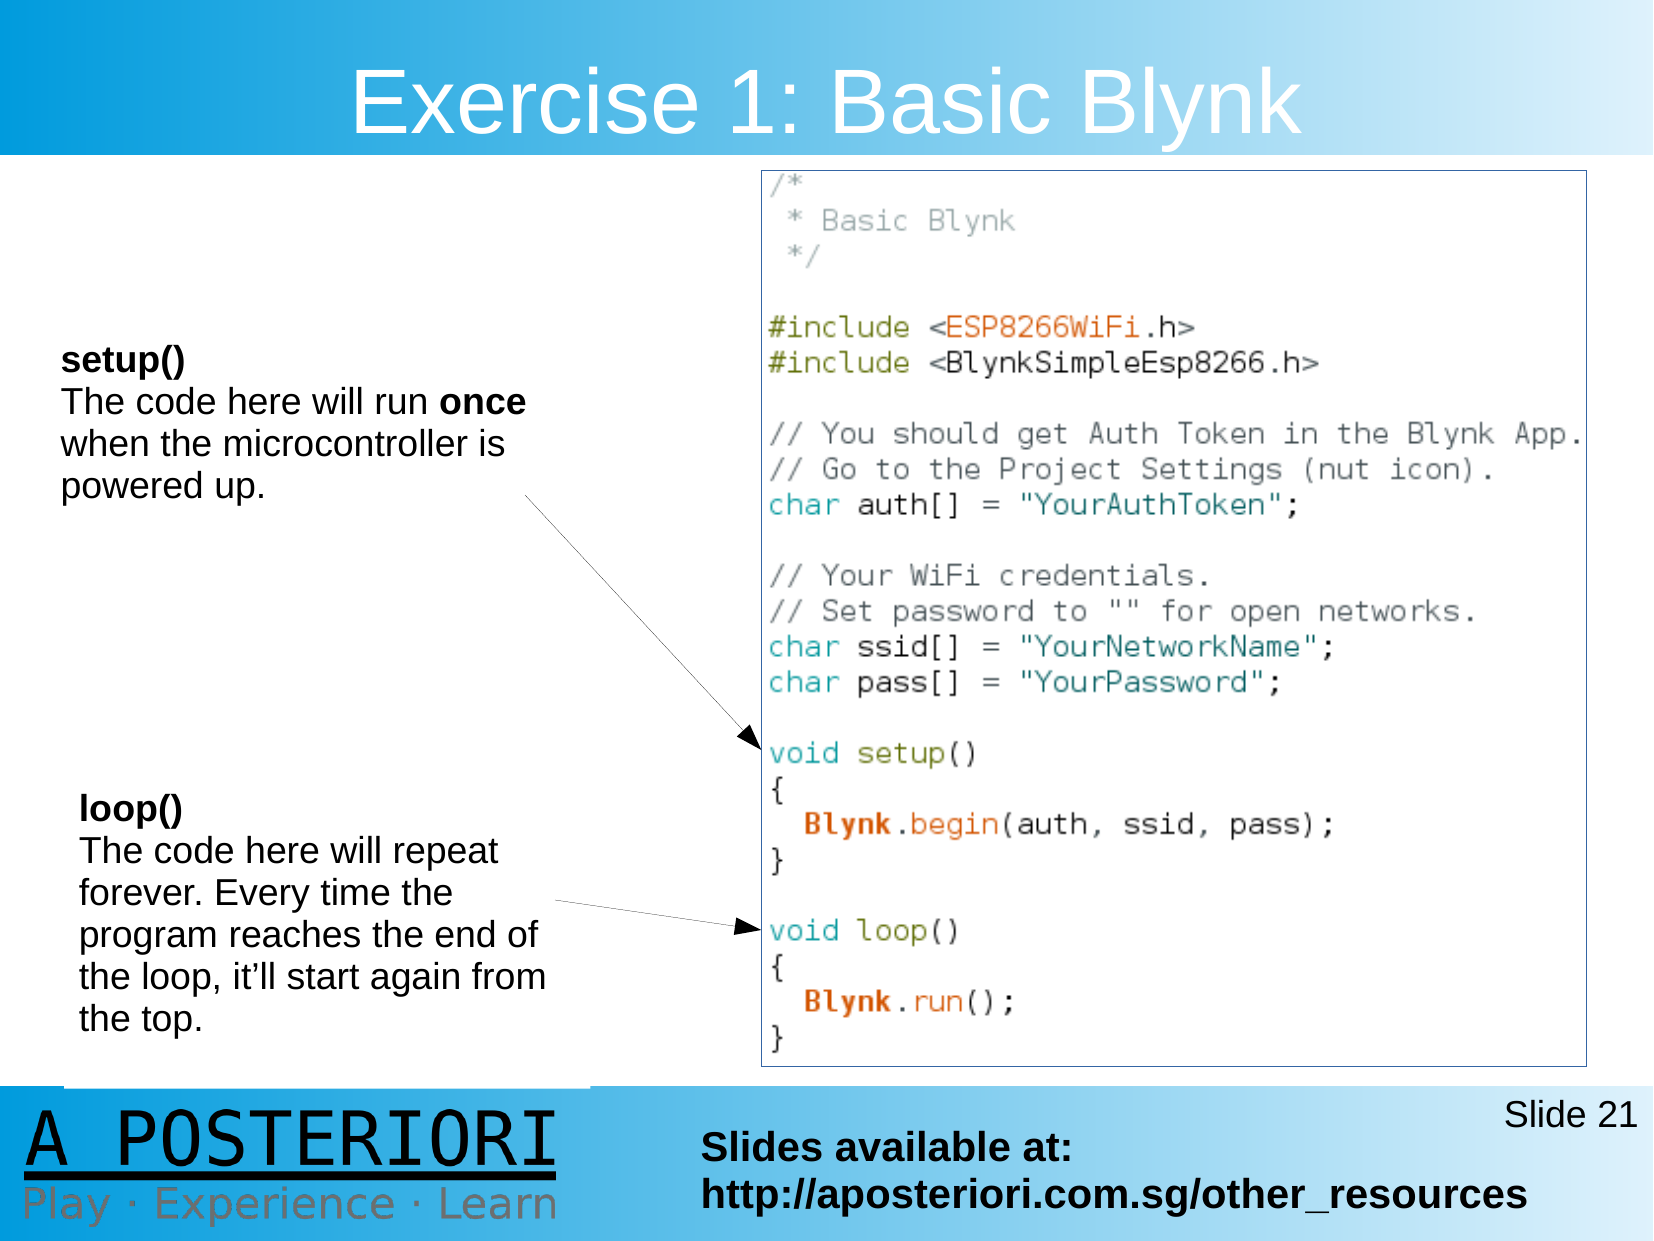

# Exercise 1: Basic Blynk
setup()
The code here will run once when the microcontroller is powered up.
loop()
The code here will repeat forever. Every time the program reaches the end of the loop, it’ll start again from the top.